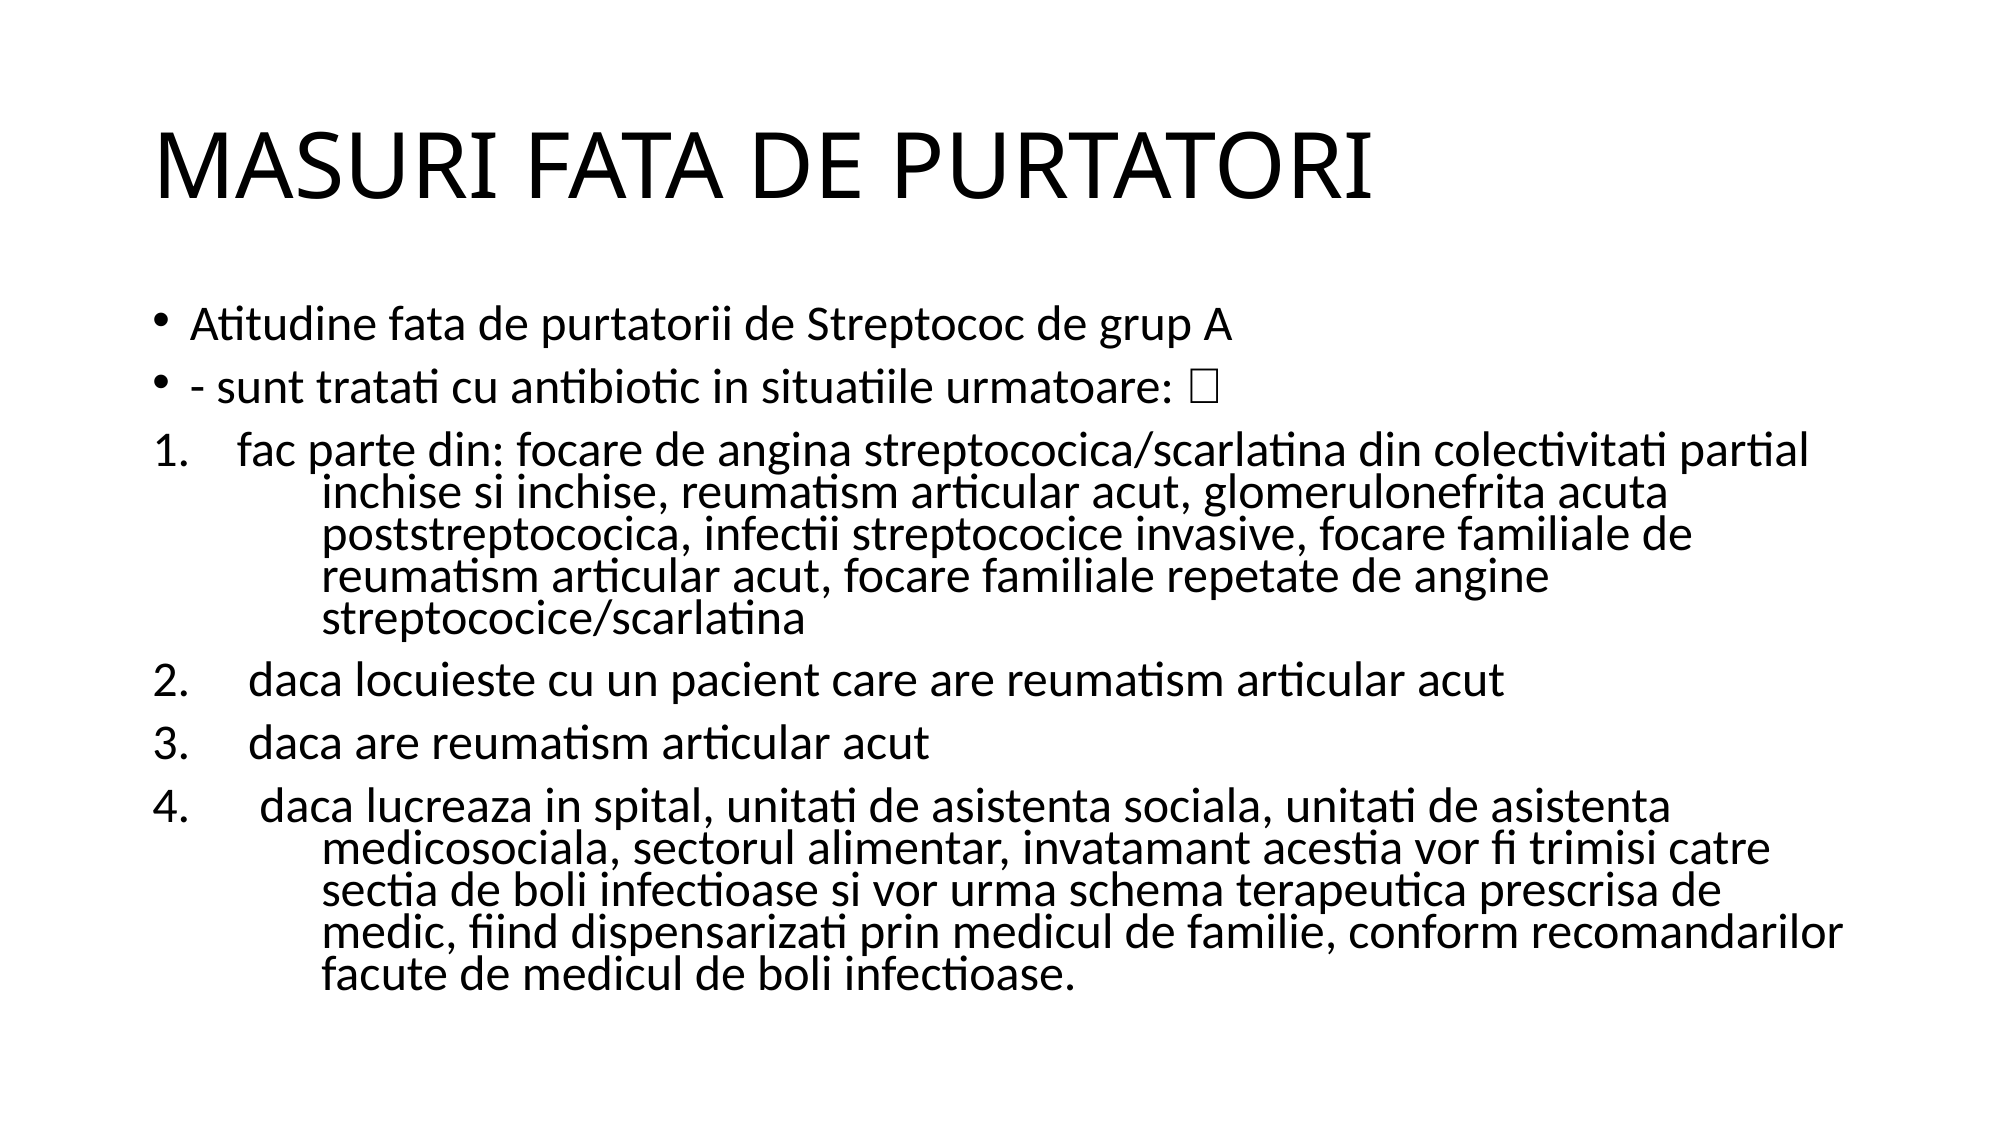

# MASURI FATA DE PURTATORI
Atitudine fata de purtatorii de Streptococ de grup A
- sunt tratati cu antibiotic in situatiile urmatoare: 
fac parte din: focare de angina streptococica/scarlatina din colectivitati partial inchise si inchise, reumatism articular acut, glomerulonefrita acuta poststreptococica, infectii streptococice invasive, focare familiale de reumatism articular acut, focare familiale repetate de angine streptococice/scarlatina
 daca locuieste cu un pacient care are reumatism articular acut
 daca are reumatism articular acut
 daca lucreaza in spital, unitati de asistenta sociala, unitati de asistenta medicosociala, sectorul alimentar, invatamant acestia vor fi trimisi catre sectia de boli infectioase si vor urma schema terapeutica prescrisa de medic, fiind dispensarizati prin medicul de familie, conform recomandarilor facute de medicul de boli infectioase.